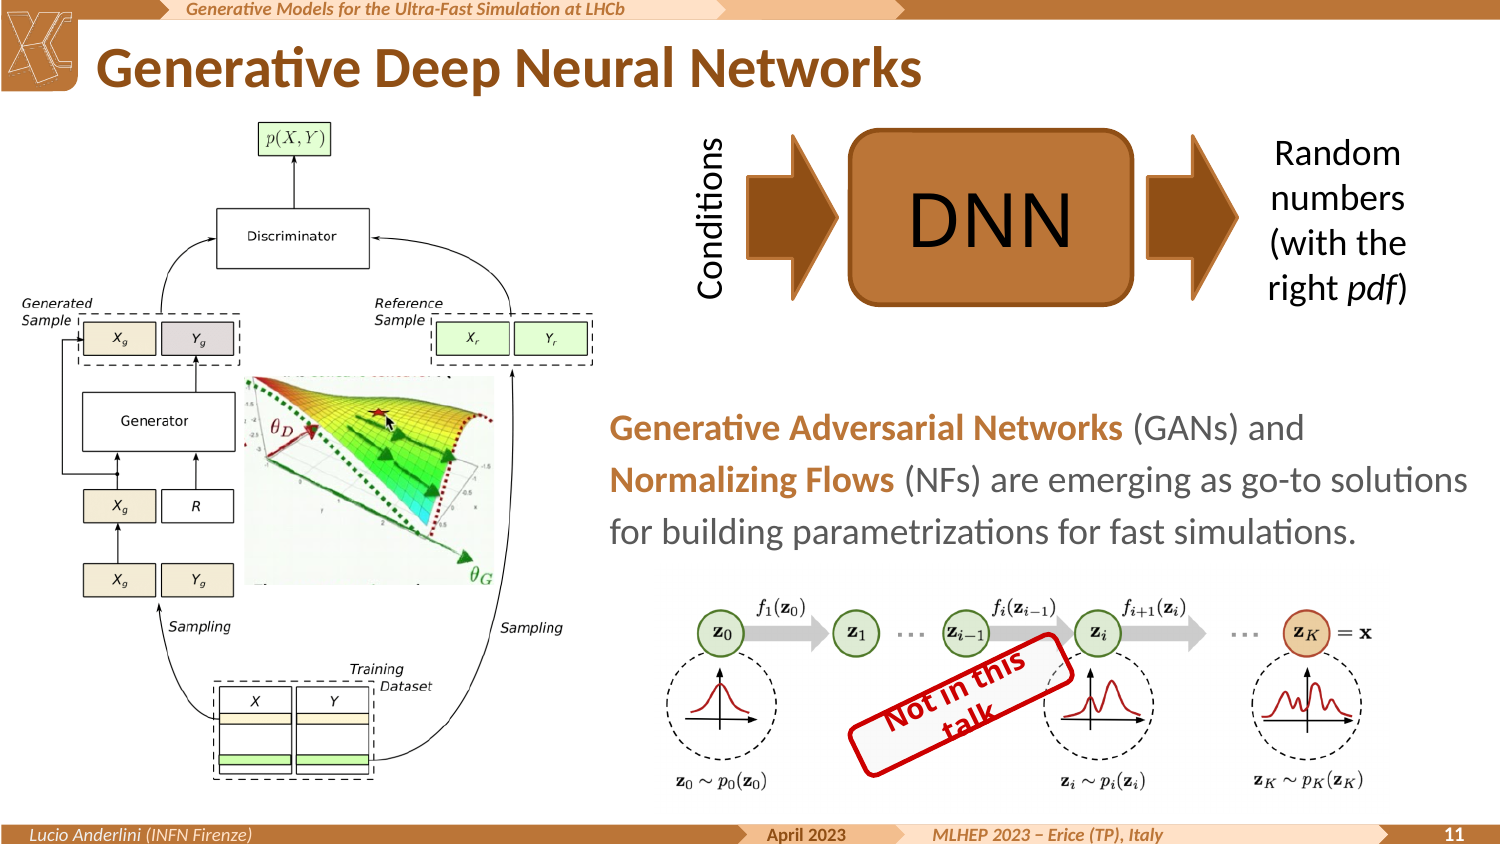

# Generative Deep Neural Networks
Random numbers (with the right pdf)
DNN
Conditions
Generative Adversarial Networks (GANs) and Normalizing Flows (NFs) are emerging as go-to solutions for building parametrizations for fast simulations.
Not in this talk